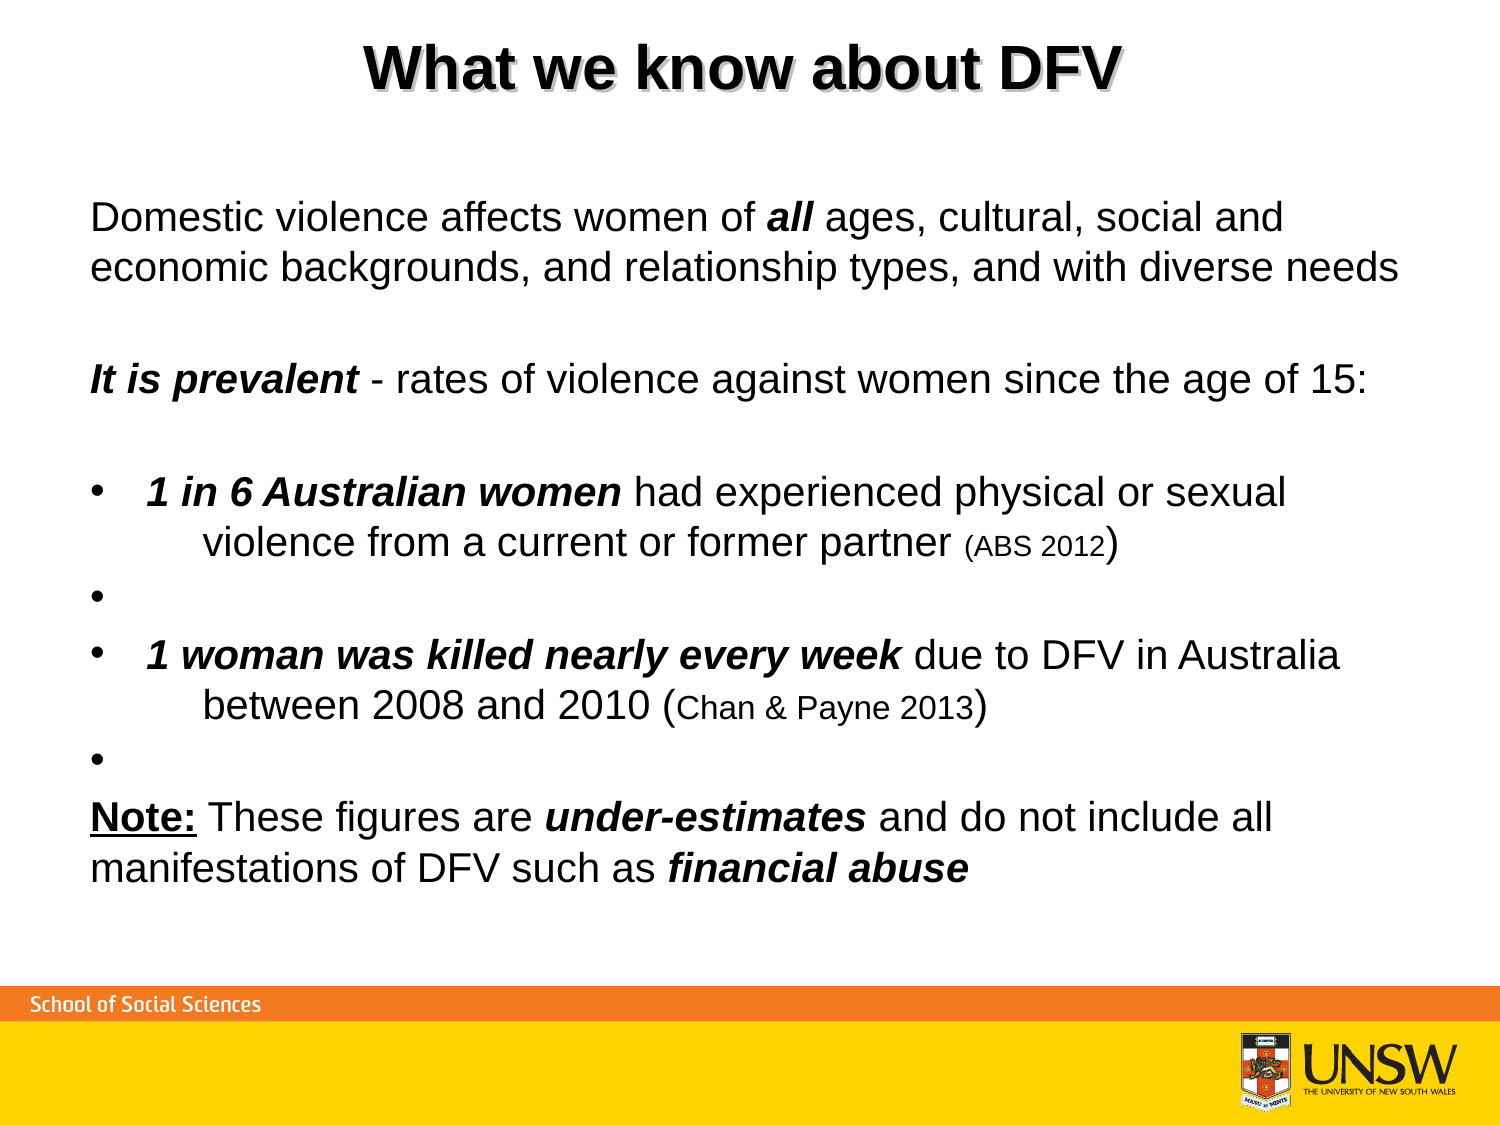

# What we know about DFV
Domestic violence affects women of all ages, cultural, social and economic backgrounds, and relationship types, and with diverse needs
It is prevalent - rates of violence against women since the age of 15:
1 in 6 Australian women had experienced physical or sexual violence from a current or former partner (ABS 2012)
1 woman was killed nearly every week due to DFV in Australia between 2008 and 2010 (Chan & Payne 2013)
Note: These figures are under-estimates and do not include all manifestations of DFV such as financial abuse